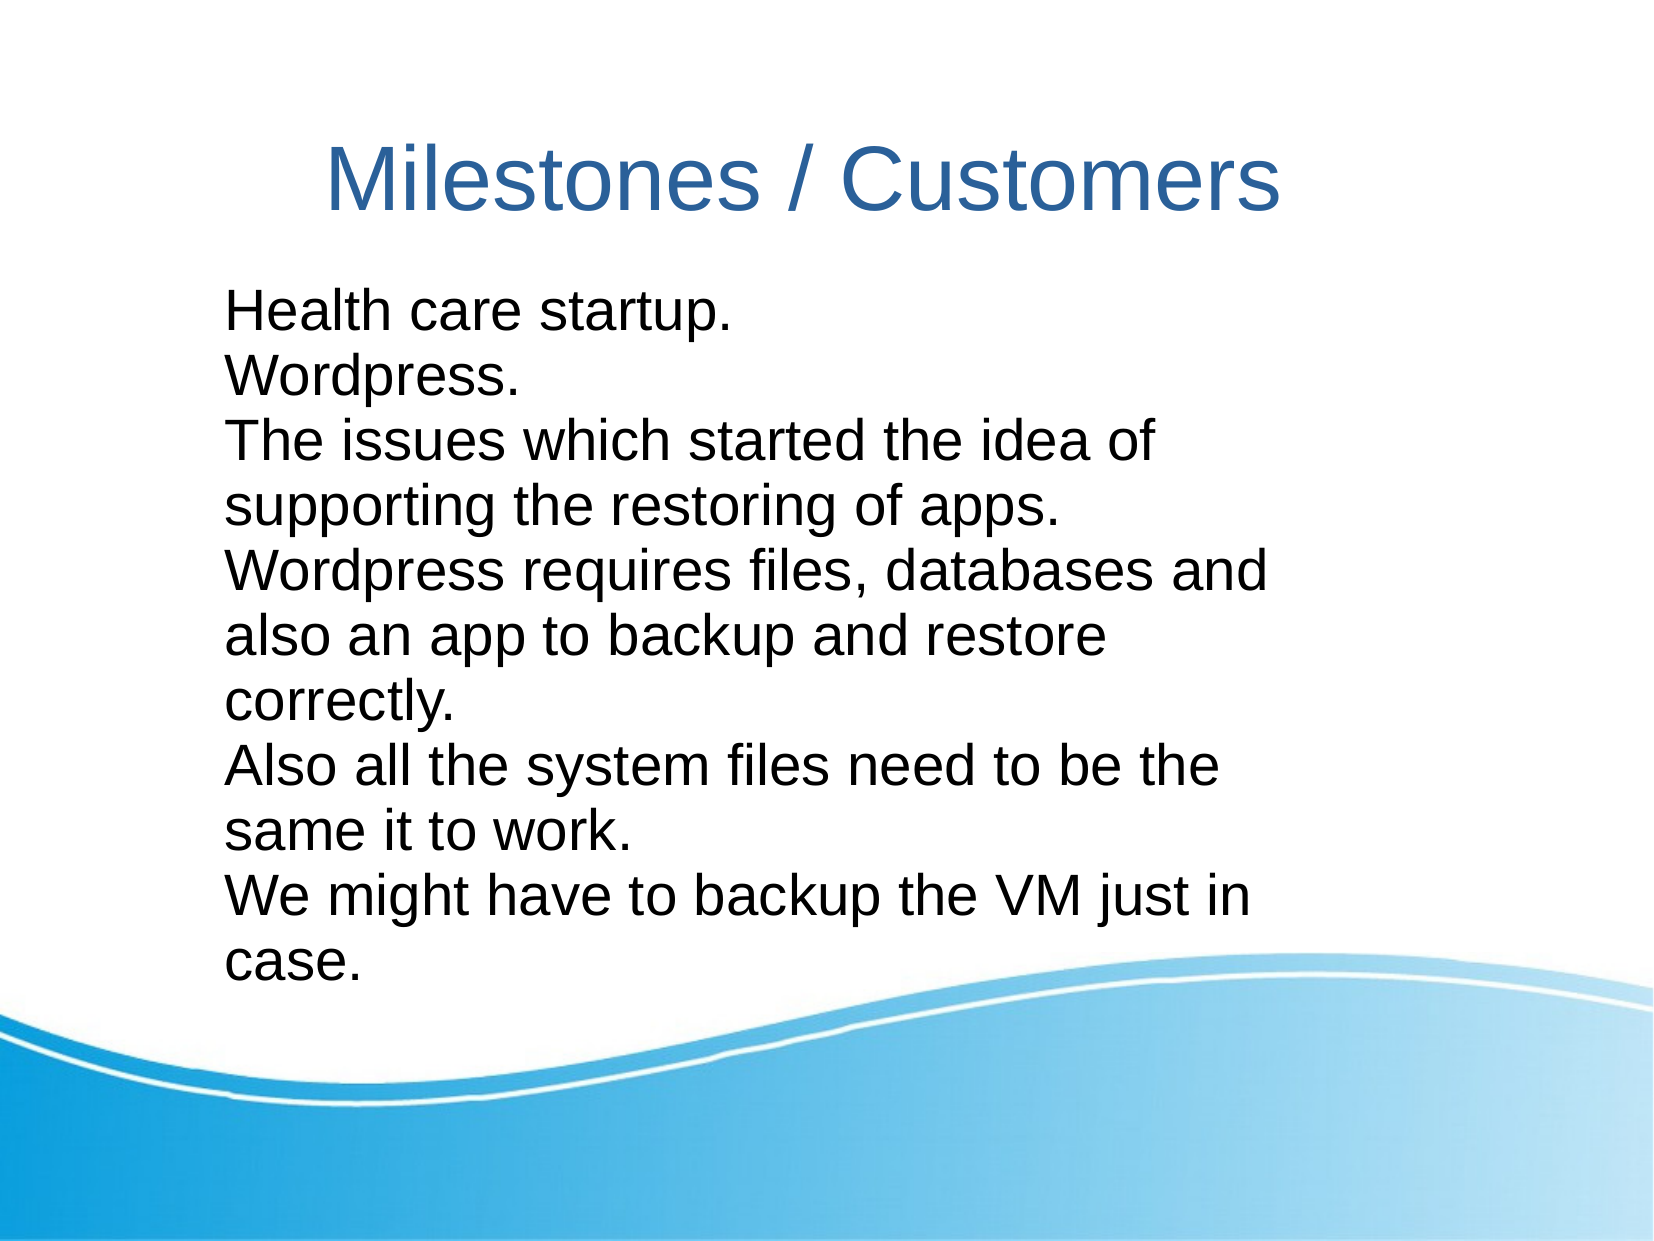

# Milestones / Customers
Health care startup.
Wordpress.
The issues which started the idea of supporting the restoring of apps.
Wordpress requires files, databases and also an app to backup and restore correctly.
Also all the system files need to be the same it to work.
We might have to backup the VM just in case.